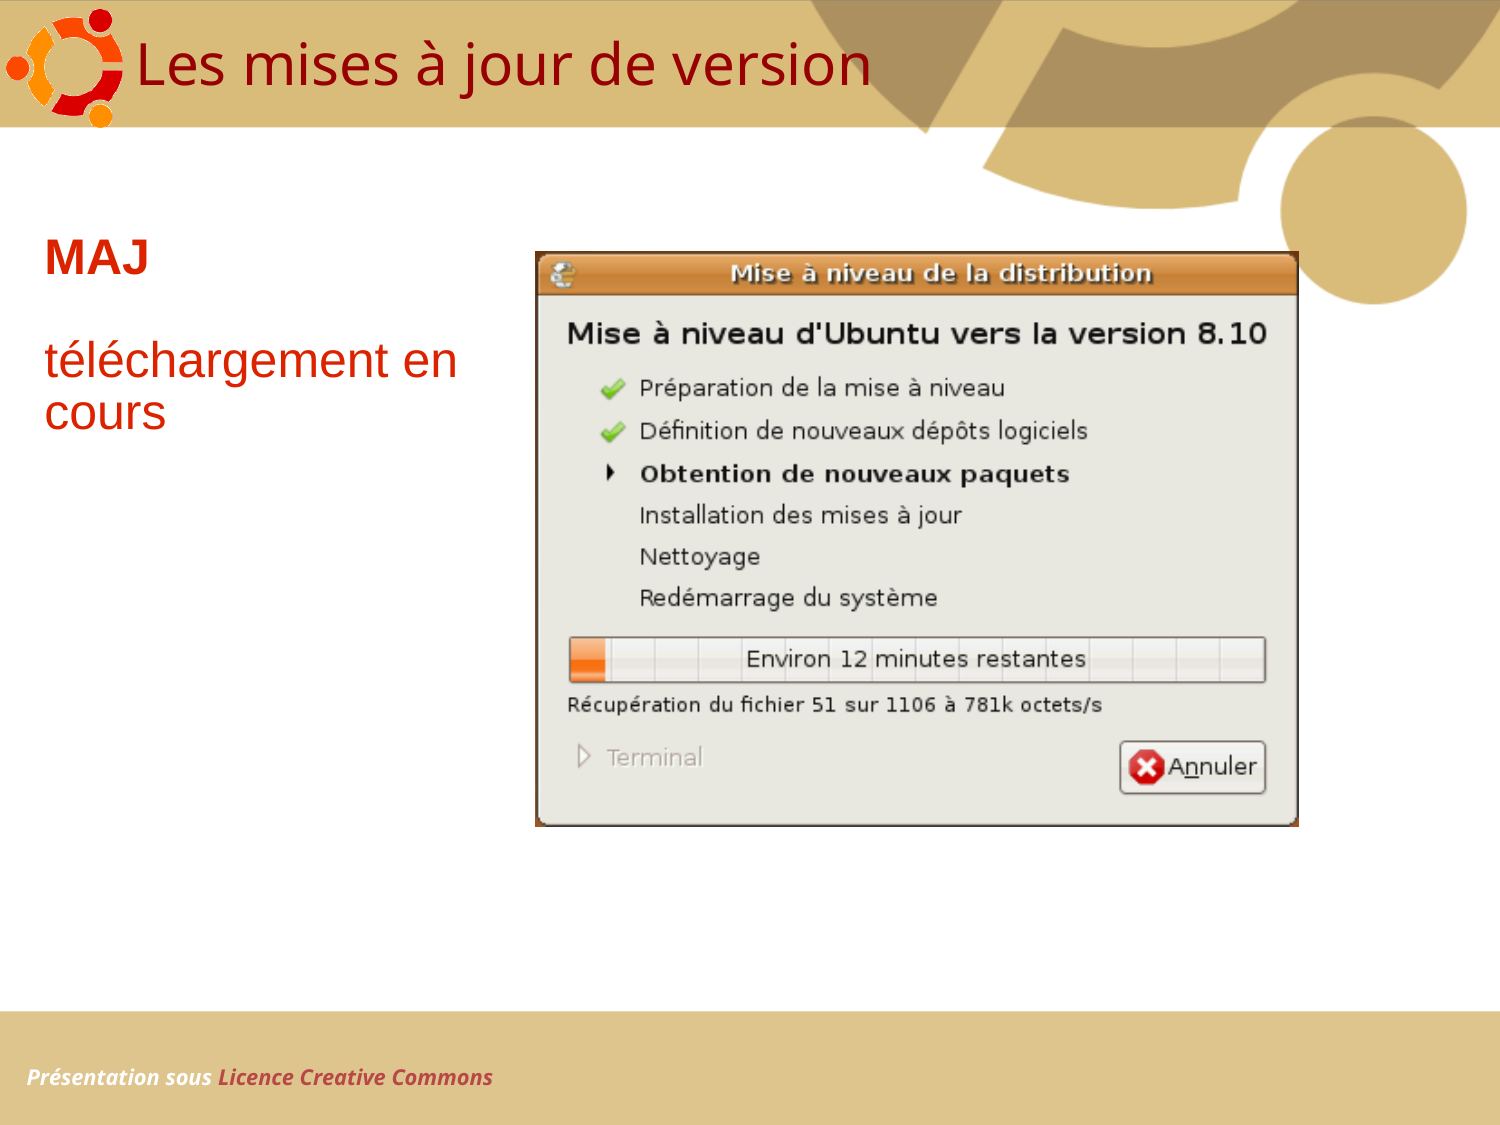

# Les mises à jour de version
MAJ
téléchargement en cours